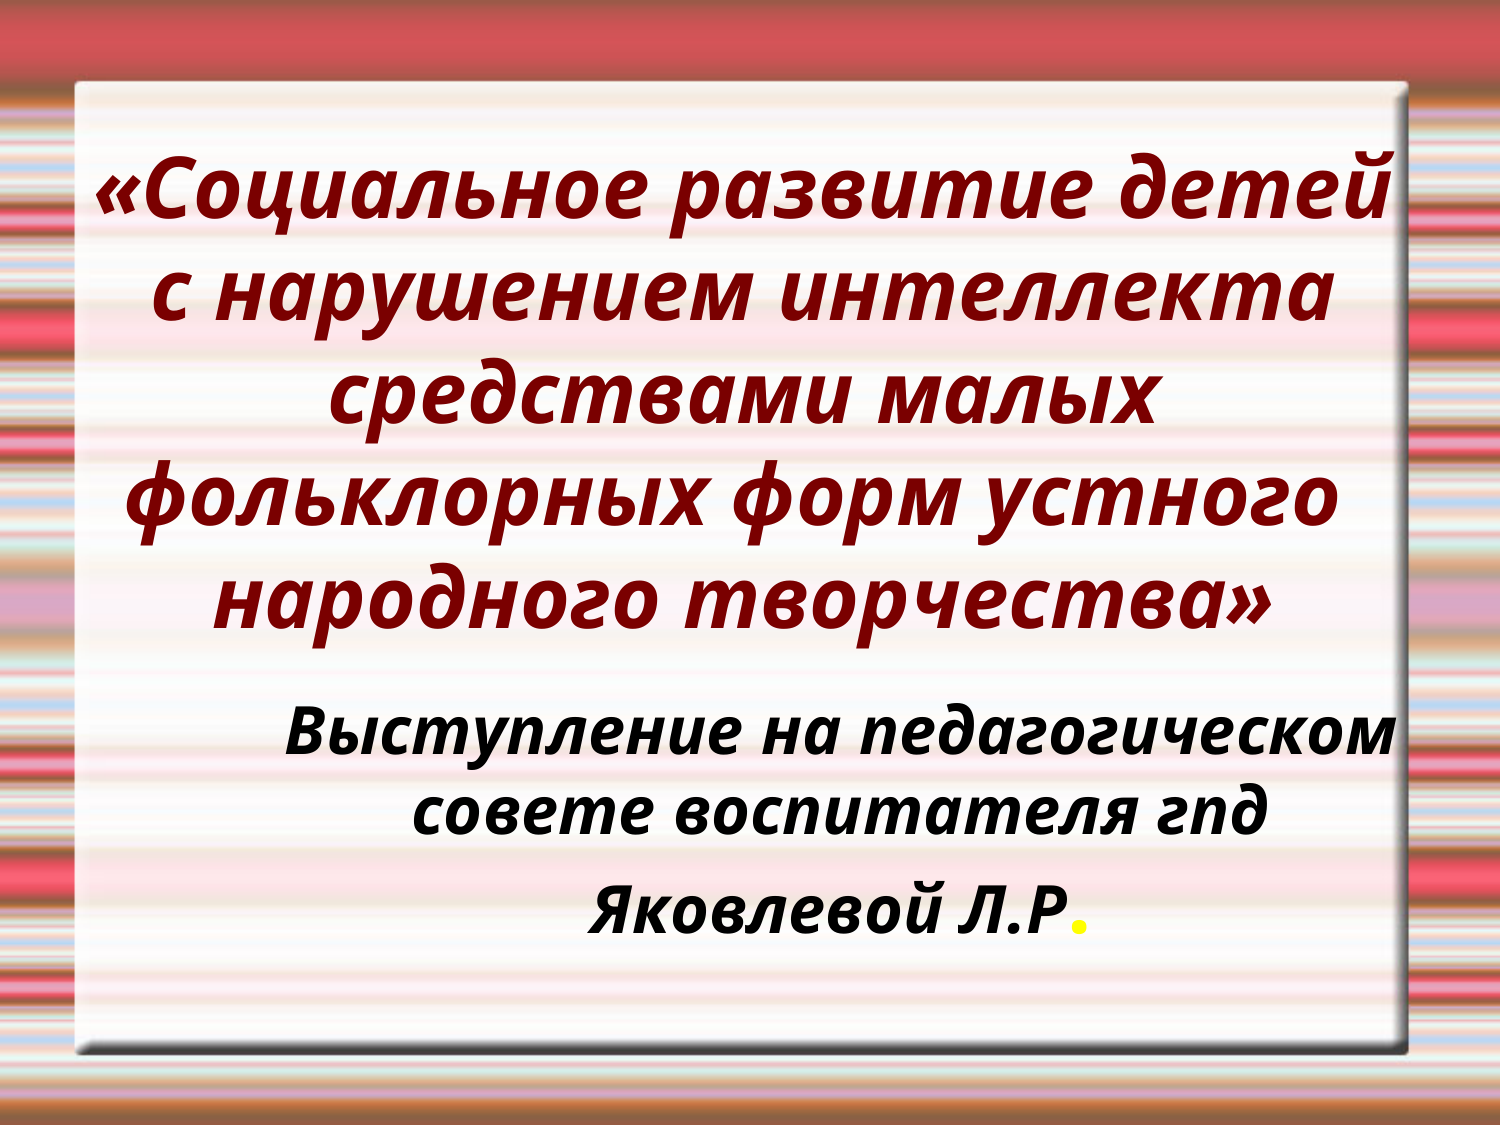

# «Социальное развитие детей с нарушением интеллекта средствами малых фольклорных форм устного народного творчества»
Выступление на педагогическом совете воспитателя гпд
Яковлевой Л.Р.